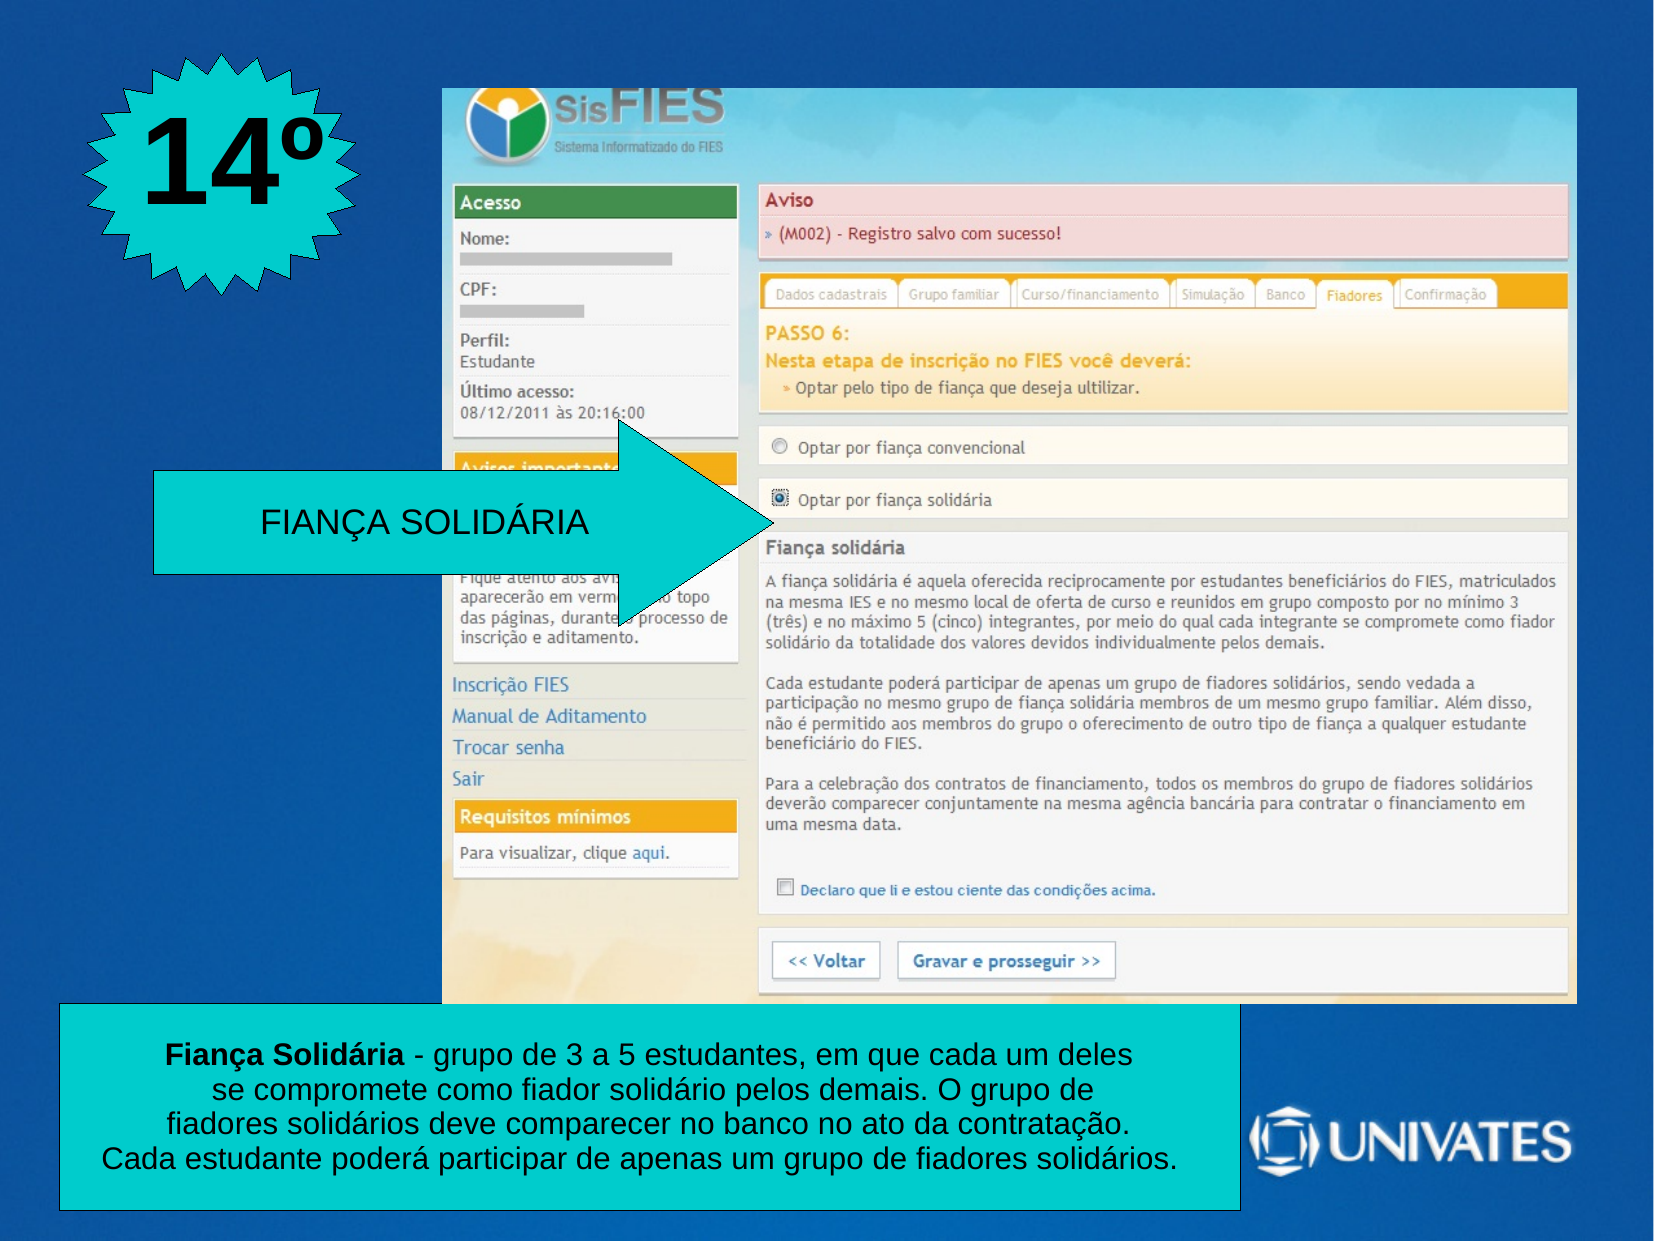

# 14º
FIANÇA SOLIDÁRIA
Fiança Solidária - grupo de 3 a 5 estudantes, em que cada um deles
 se compromete como fiador solidário pelos demais. O grupo de
 fiadores solidários deve comparecer no banco no ato da contratação.
Cada estudante poderá participar de apenas um grupo de fiadores solidários.